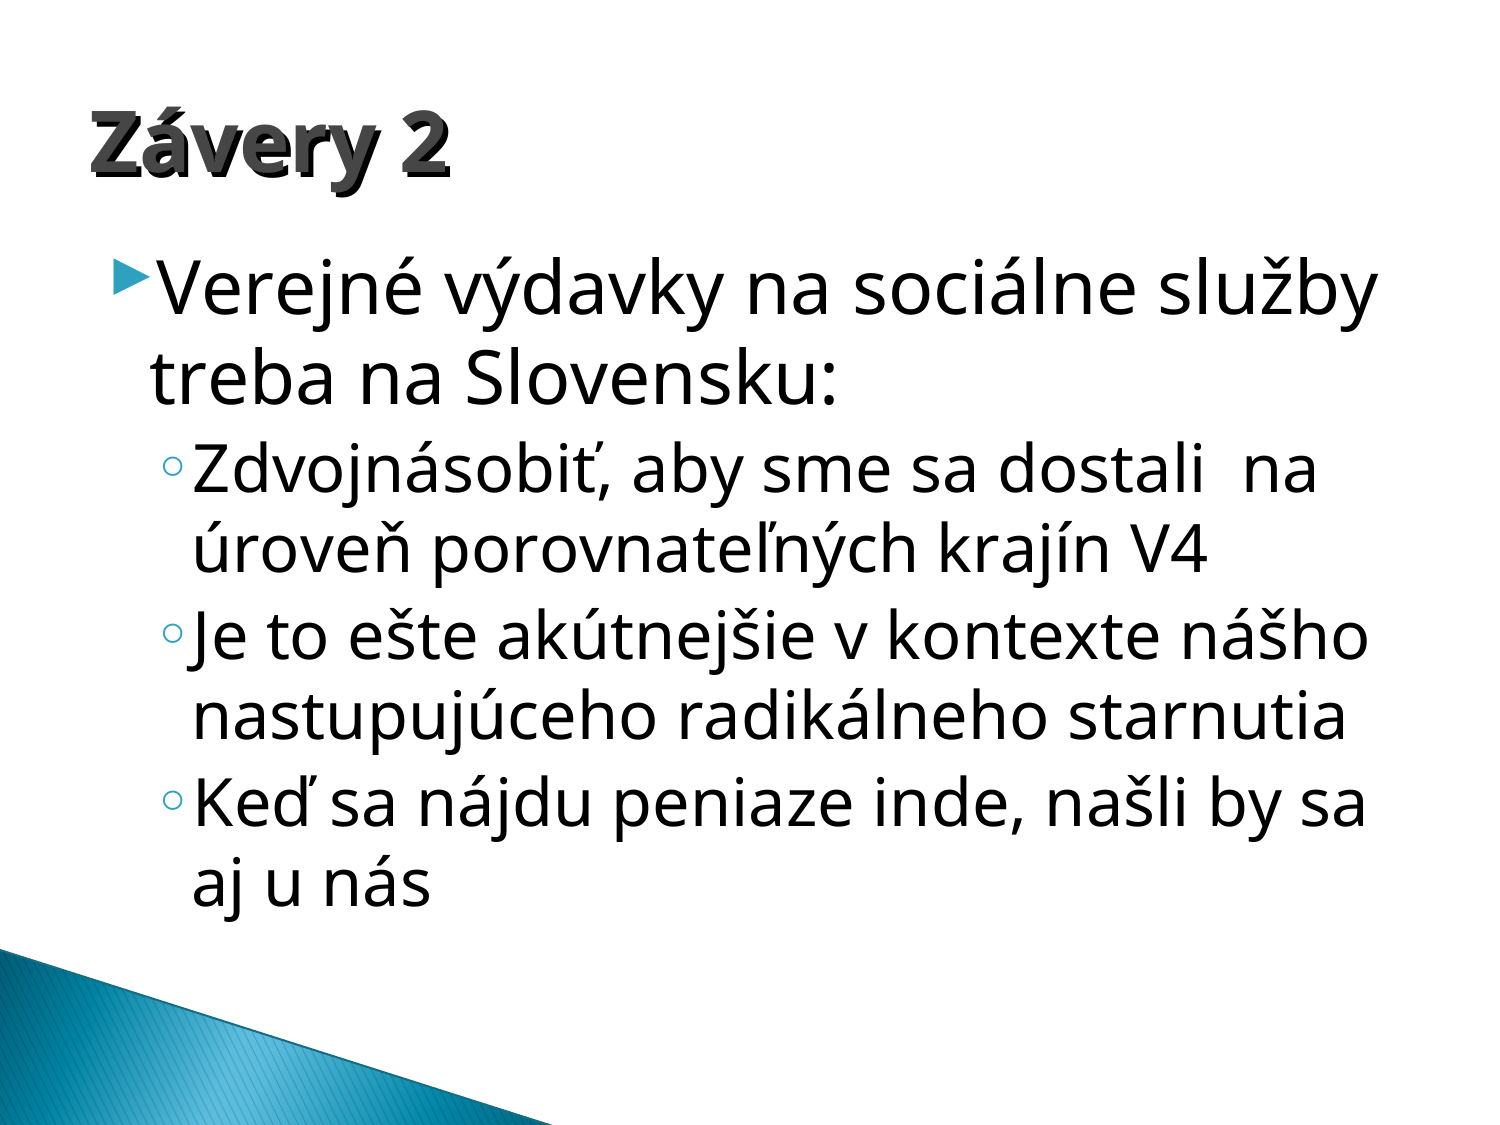

Závery 2
Verejné výdavky na sociálne služby treba na Slovensku:
Zdvojnásobiť, aby sme sa dostali na úroveň porovnateľných krajín V4
Je to ešte akútnejšie v kontexte nášho nastupujúceho radikálneho starnutia
Keď sa nájdu peniaze inde, našli by sa aj u nás